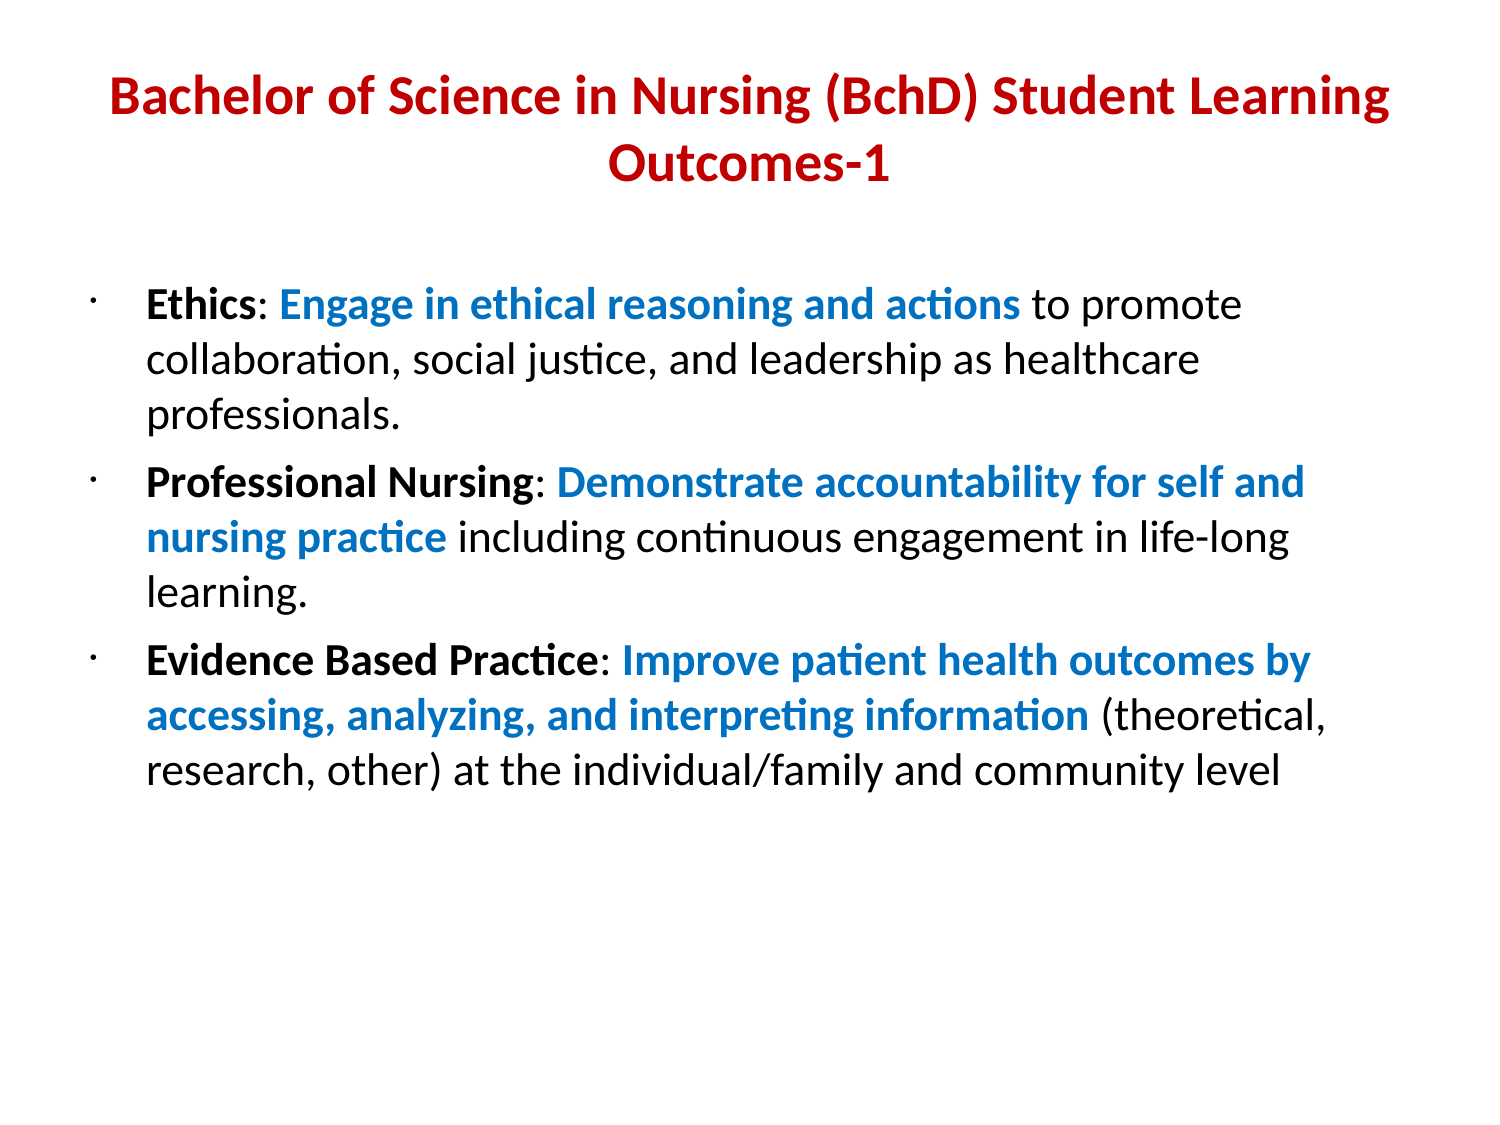

# Bachelor of Science in Nursing (BchD) Student Learning Outcomes-1
Ethics: Engage in ethical reasoning and actions to promote collaboration, social justice, and leadership as healthcare professionals.
Professional Nursing: Demonstrate accountability for self and nursing practice including continuous engagement in life-long learning.
Evidence Based Practice: Improve patient health outcomes by accessing, analyzing, and interpreting information (theoretical, research, other) at the individual/family and community level